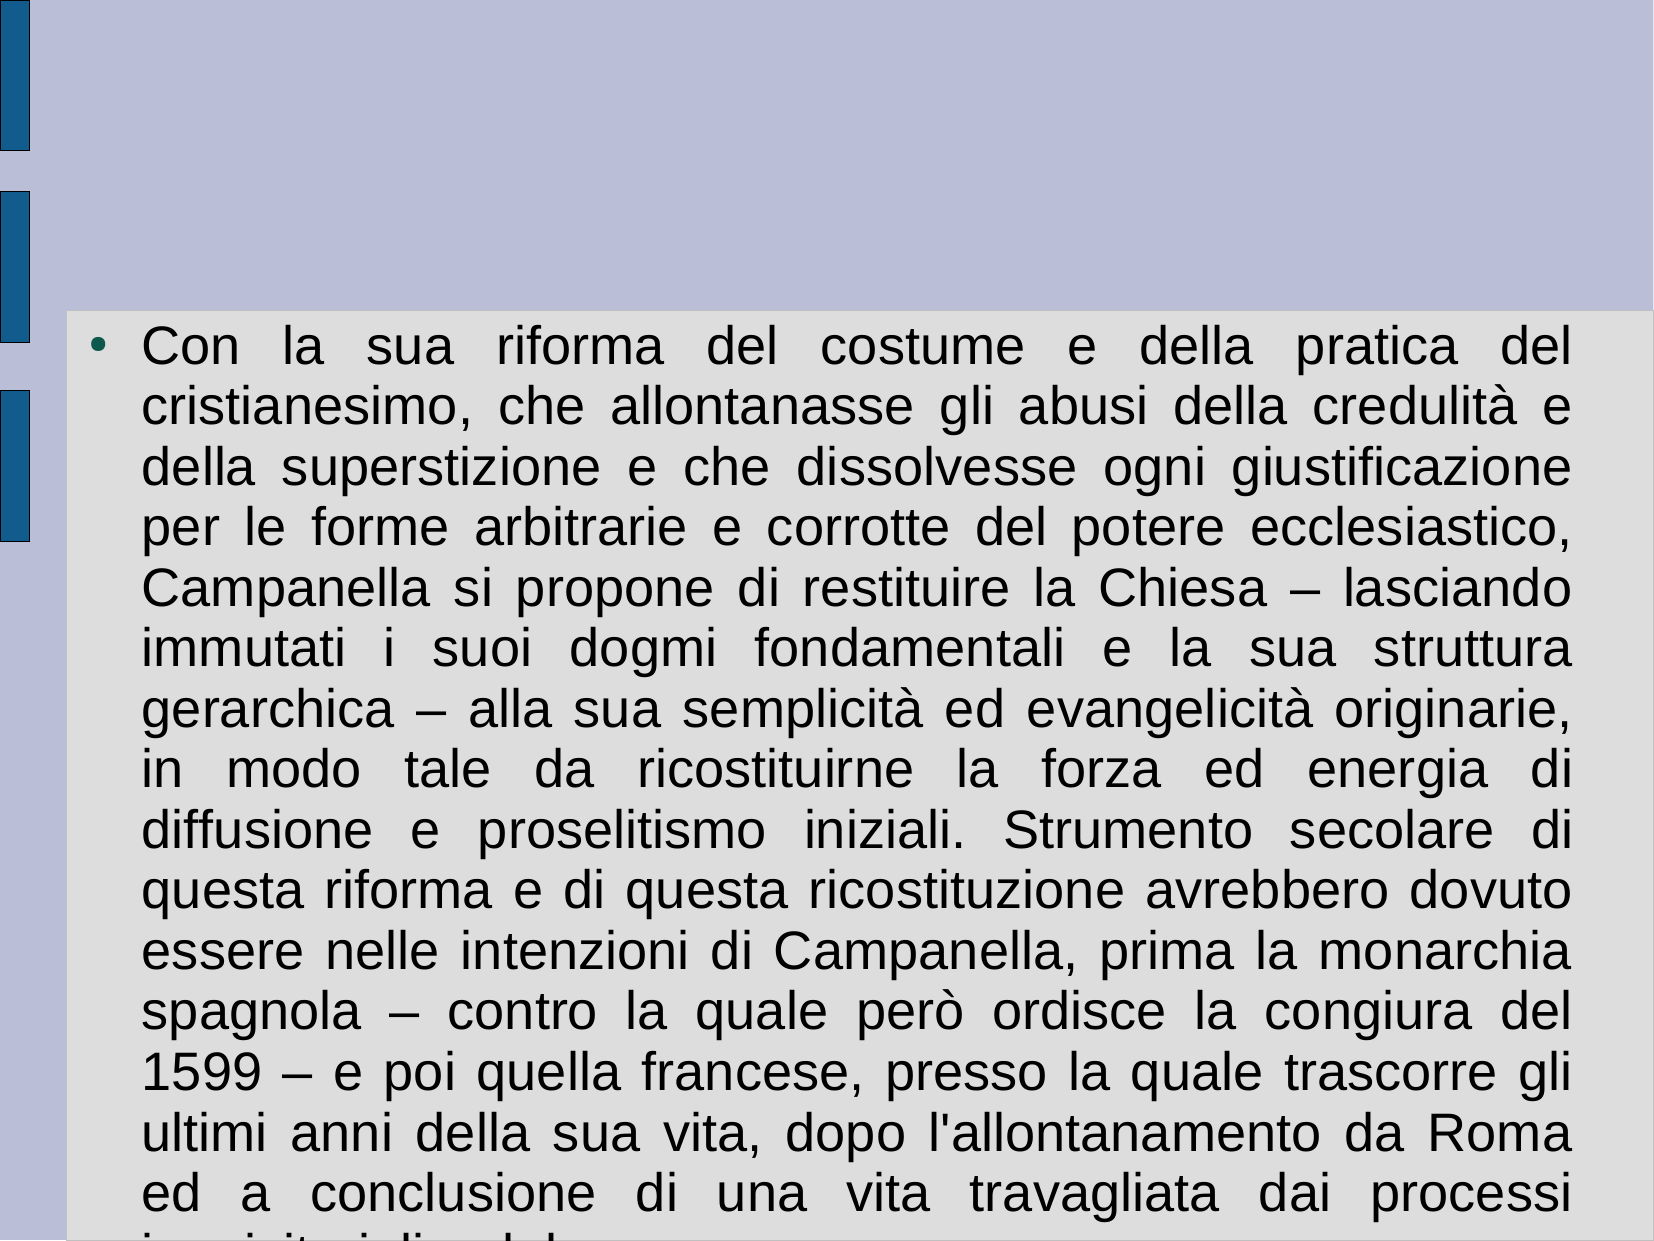

#
Con la sua riforma del costume e della pratica del cristianesimo, che allontanasse gli abusi della credulità e della superstizione e che dissolvesse ogni giustificazione per le forme arbitrarie e corrotte del potere ecclesiastico, Campanella si propone di restituire la Chiesa – lasciando immutati i suoi dogmi fondamentali e la sua struttura gerarchica – alla sua semplicità ed evangelicità originarie, in modo tale da ricostituirne la forza ed energia di diffusione e proselitismo iniziali. Strumento secolare di questa riforma e di questa ricostituzione avrebbero dovuto essere nelle intenzioni di Campanella, prima la monarchia spagnola – contro la quale però ordisce la congiura del 1599 – e poi quella francese, presso la quale trascorre gli ultimi anni della sua vita, dopo l'allontanamento da Roma ed a conclusione di una vita travagliata dai processi inquisitoriali e dal carcere.